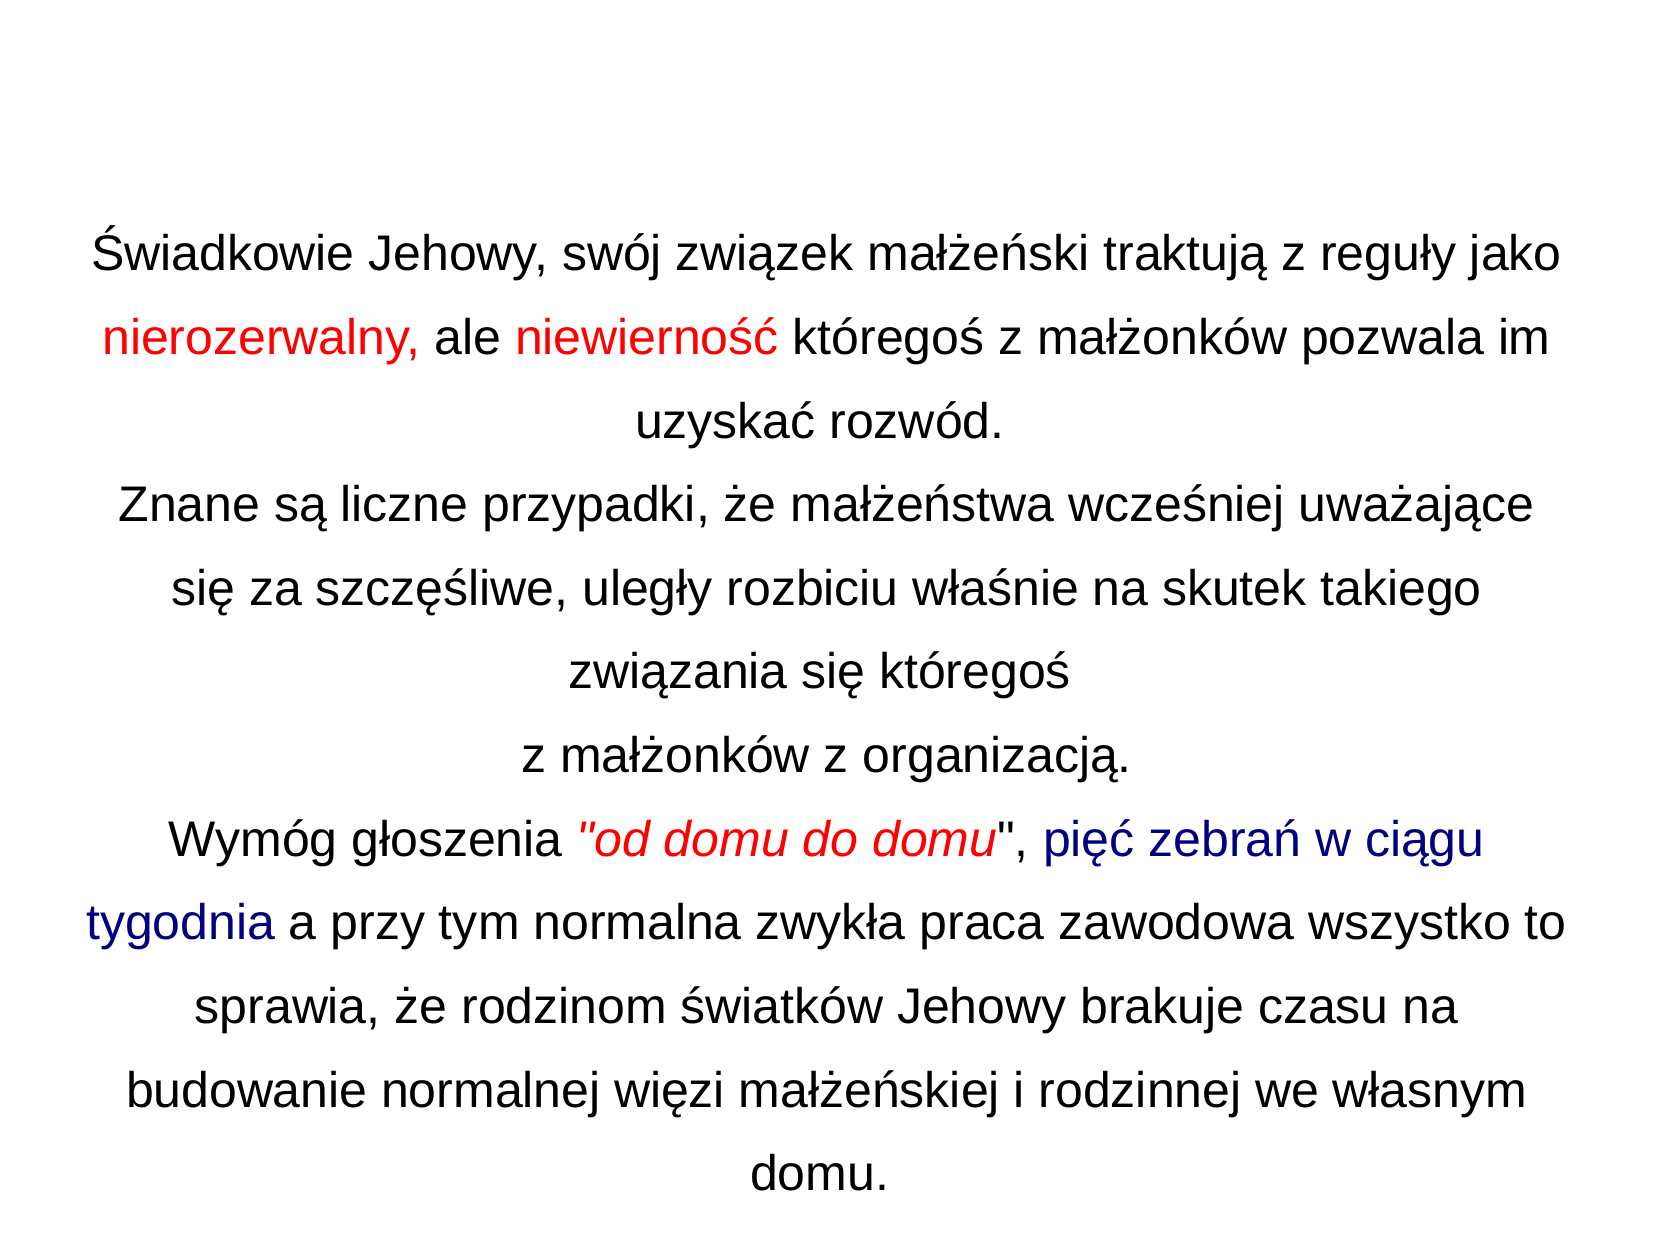

#
Świadkowie Jehowy, swój związek małżeński traktują z reguły jako nierozerwalny, ale niewierność któregoś z małżonków pozwala im uzyskać rozwód.
Znane są liczne przypadki, że małżeństwa wcześniej uważające się za szczęśliwe, uległy rozbiciu właśnie na skutek takiego związania się któregoś
z małżonków z organizacją.
Wymóg głoszenia "od domu do domu", pięć zebrań w ciągu tygodnia a przy tym normalna zwykła praca zawodowa wszystko to sprawia, że rodzinom światków Jehowy brakuje czasu na budowanie normalnej więzi małżeńskiej i rodzinnej we własnym domu.